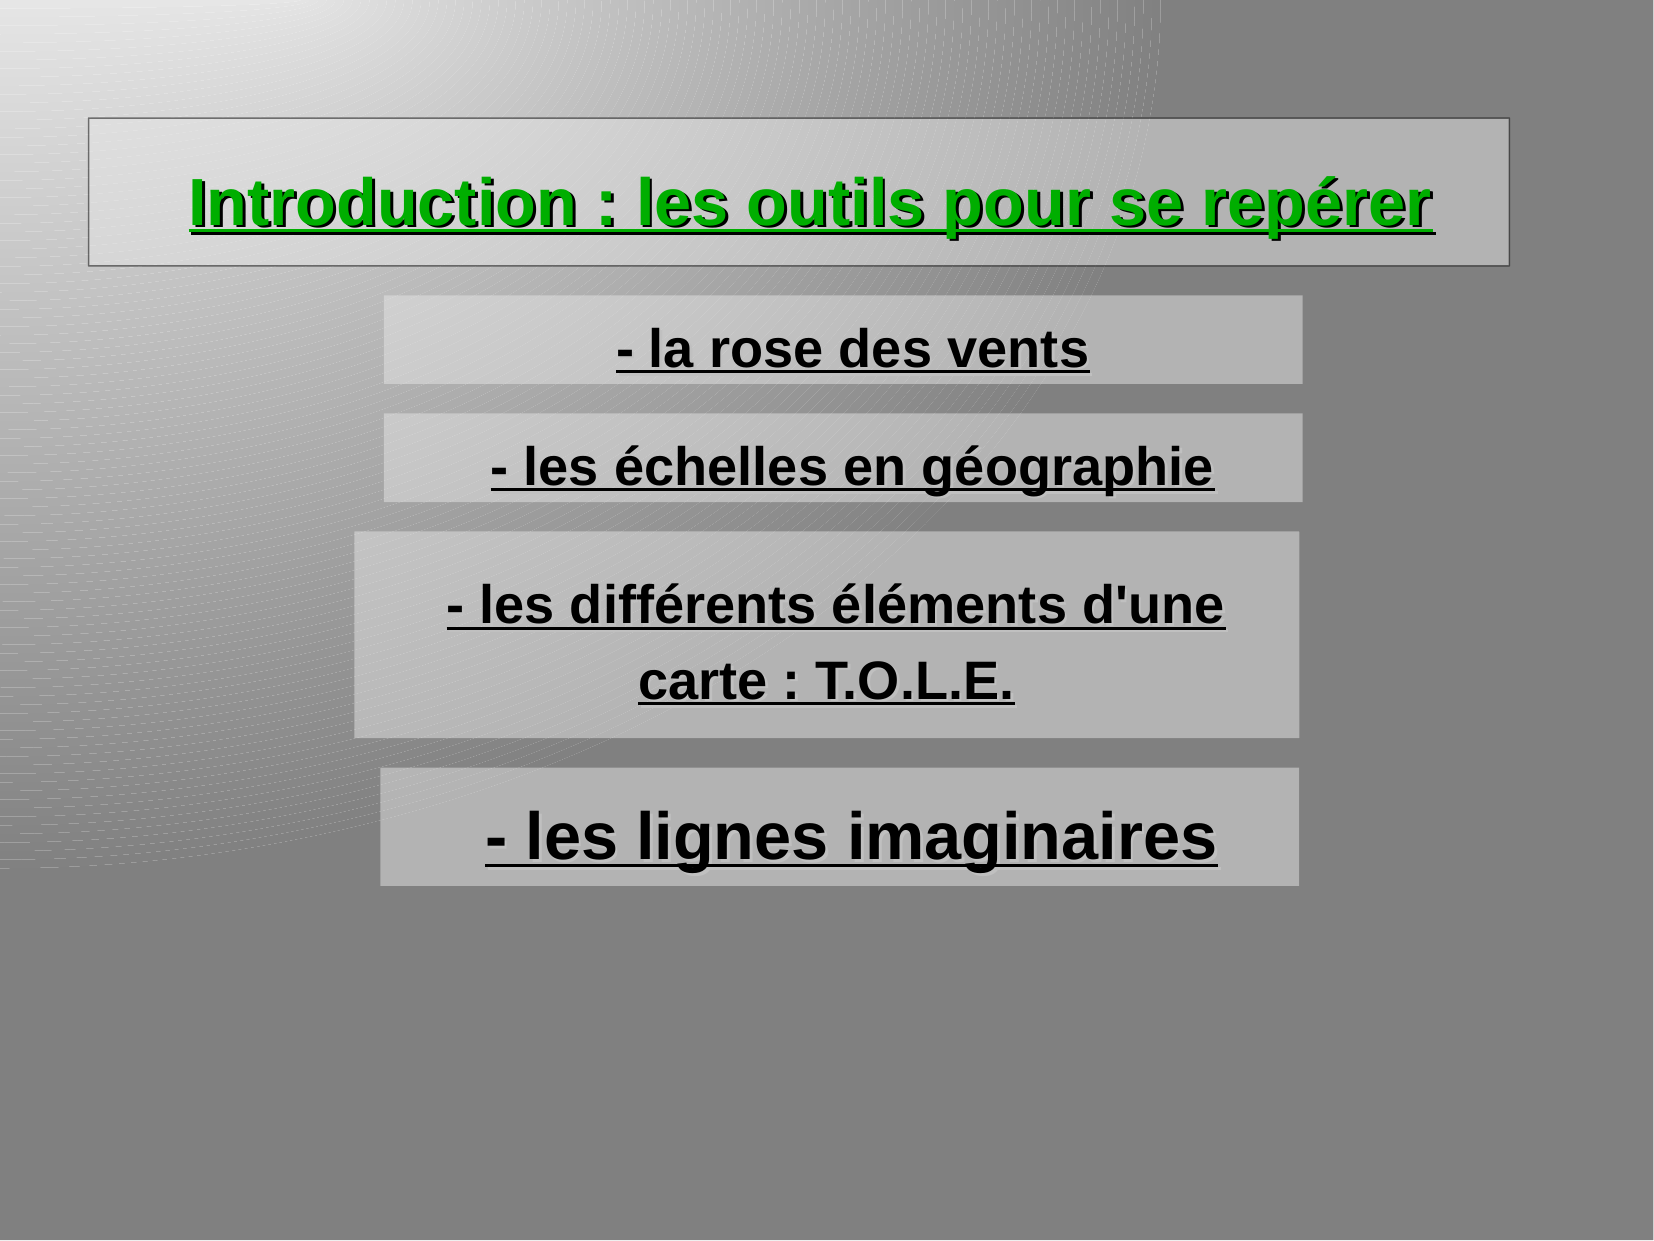

Introduction : les outils pour se repérer
- la rose des vents
- les échelles en géographie
- les différents éléments d'une carte : T.O.L.E.
- les lignes imaginaires